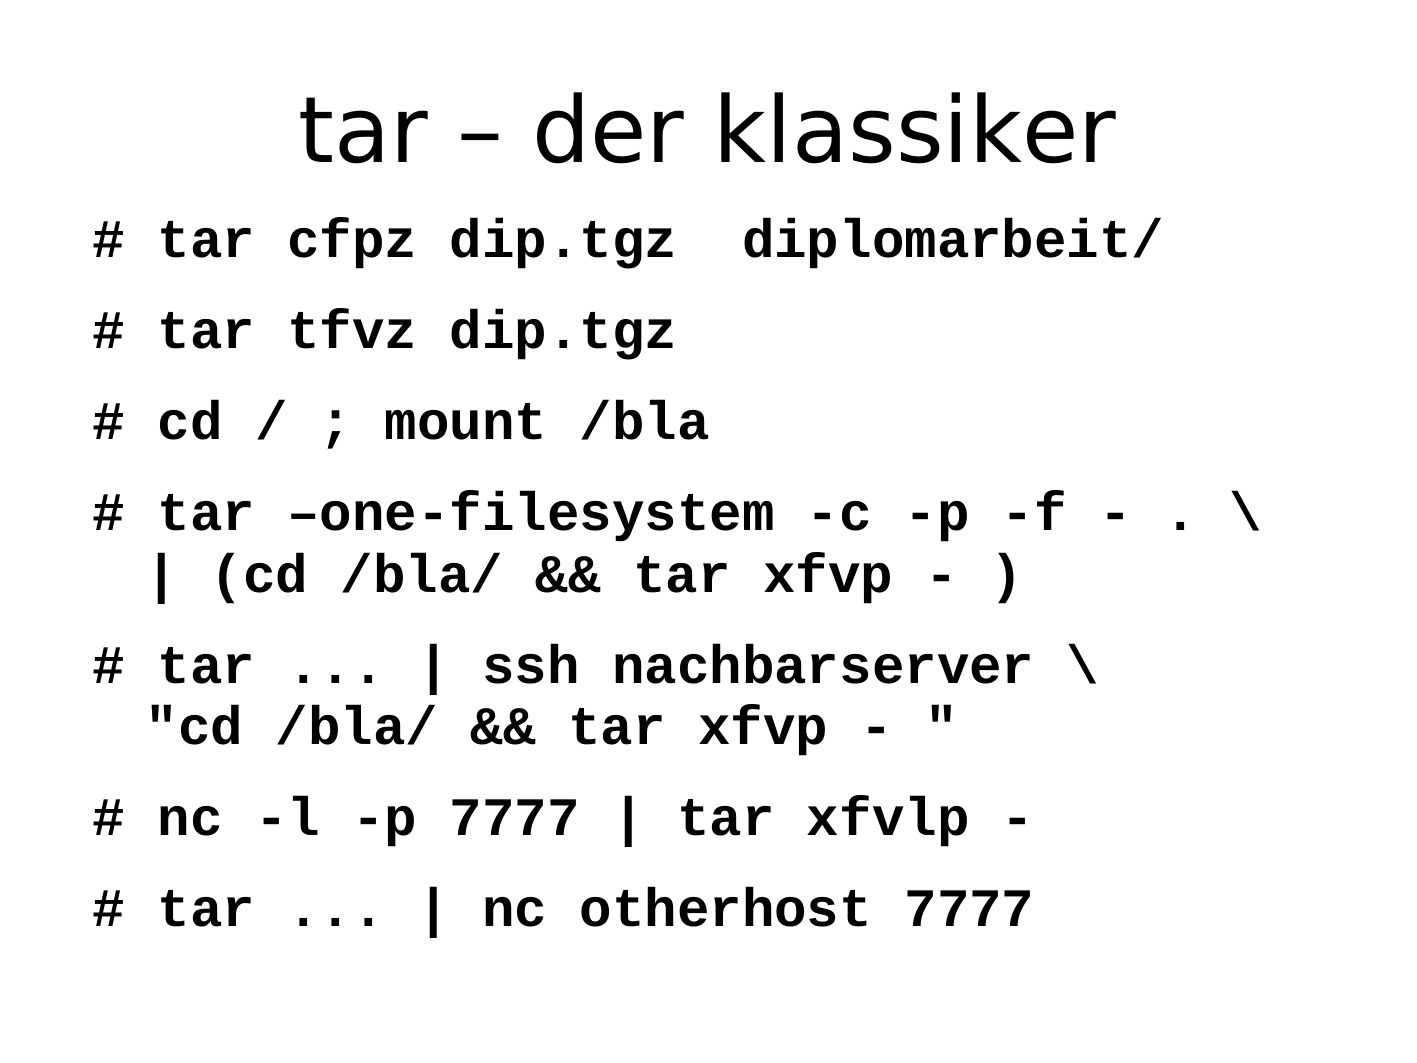

# tar – der klassiker
# tar cfpz dip.tgz diplomarbeit/
# tar tfvz dip.tgz
# cd / ; mount /bla
# tar –one-filesystem -c -p -f - . \ | (cd /bla/ && tar xfvp - )
# tar ... | ssh nachbarserver \ "cd /bla/ && tar xfvp - "
# nc -l -p 7777 | tar xfvlp -
# tar ... | nc otherhost 7777